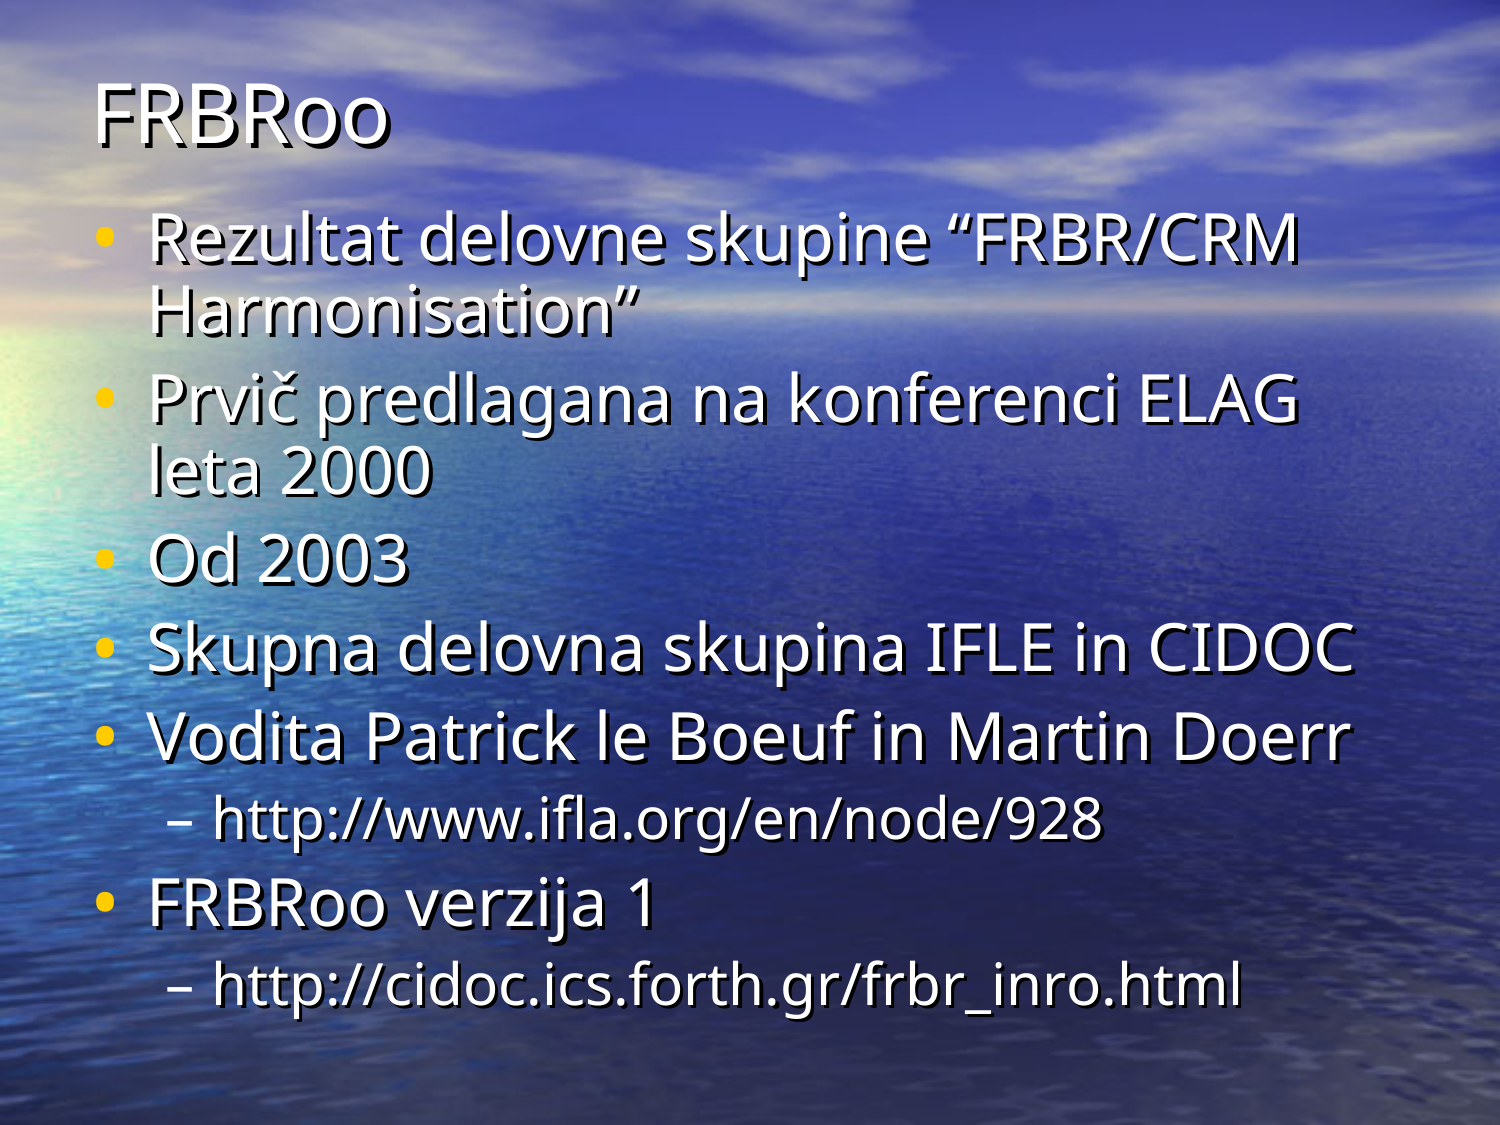

# FRBRoo
Rezultat delovne skupine “FRBR/CRM Harmonisation”
Prvič predlagana na konferenci ELAG leta 2000
Od 2003
Skupna delovna skupina IFLE in CIDOC
Vodita Patrick le Boeuf in Martin Doerr
http://www.ifla.org/en/node/928
FRBRoo verzija 1
http://cidoc.ics.forth.gr/frbr_inro.html